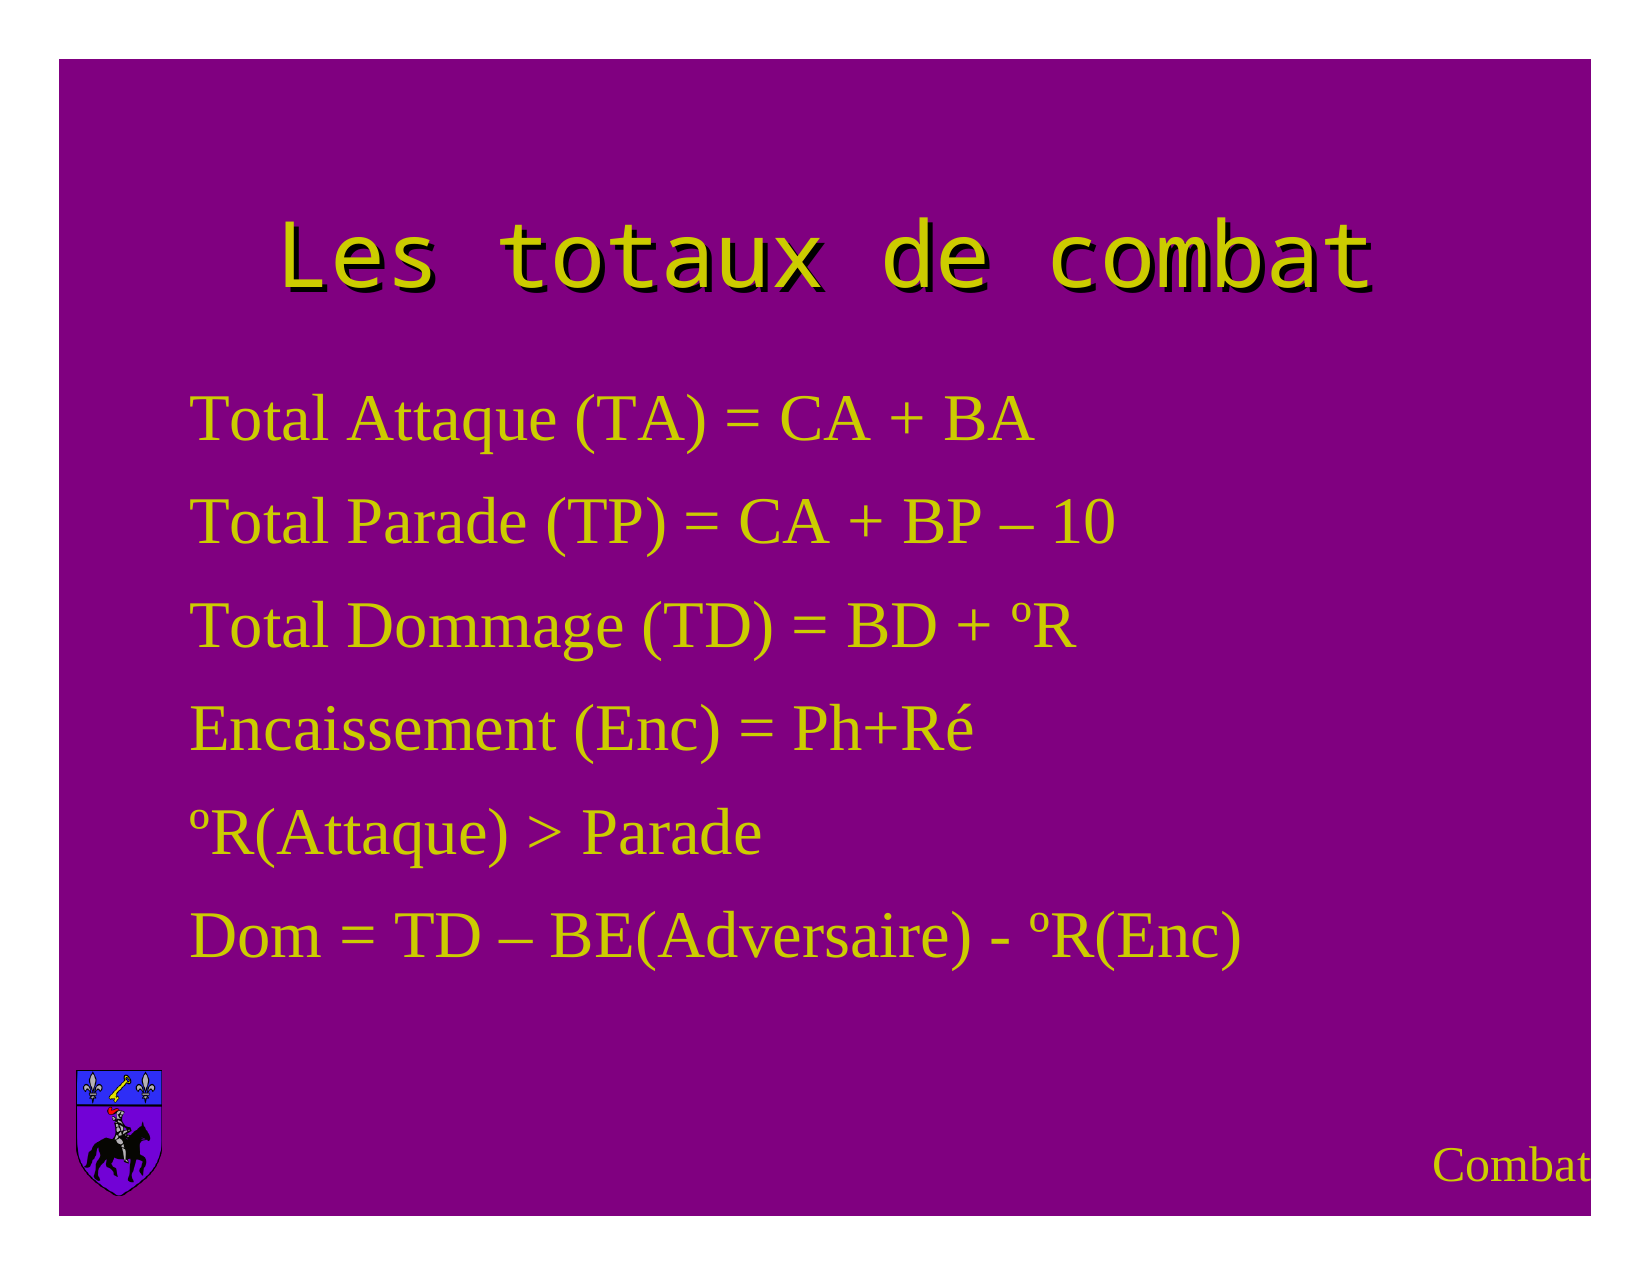

# Les totaux de combat
Total Attaque (TA) = CA + BA
Total Parade (TP) = CA + BP – 10
Total Dommage (TD) = BD + ºR
Encaissement (Enc) = Ph+Ré
ºR(Attaque) > Parade
Dom = TD – BE(Adversaire) - ºR(Enc)
Combat